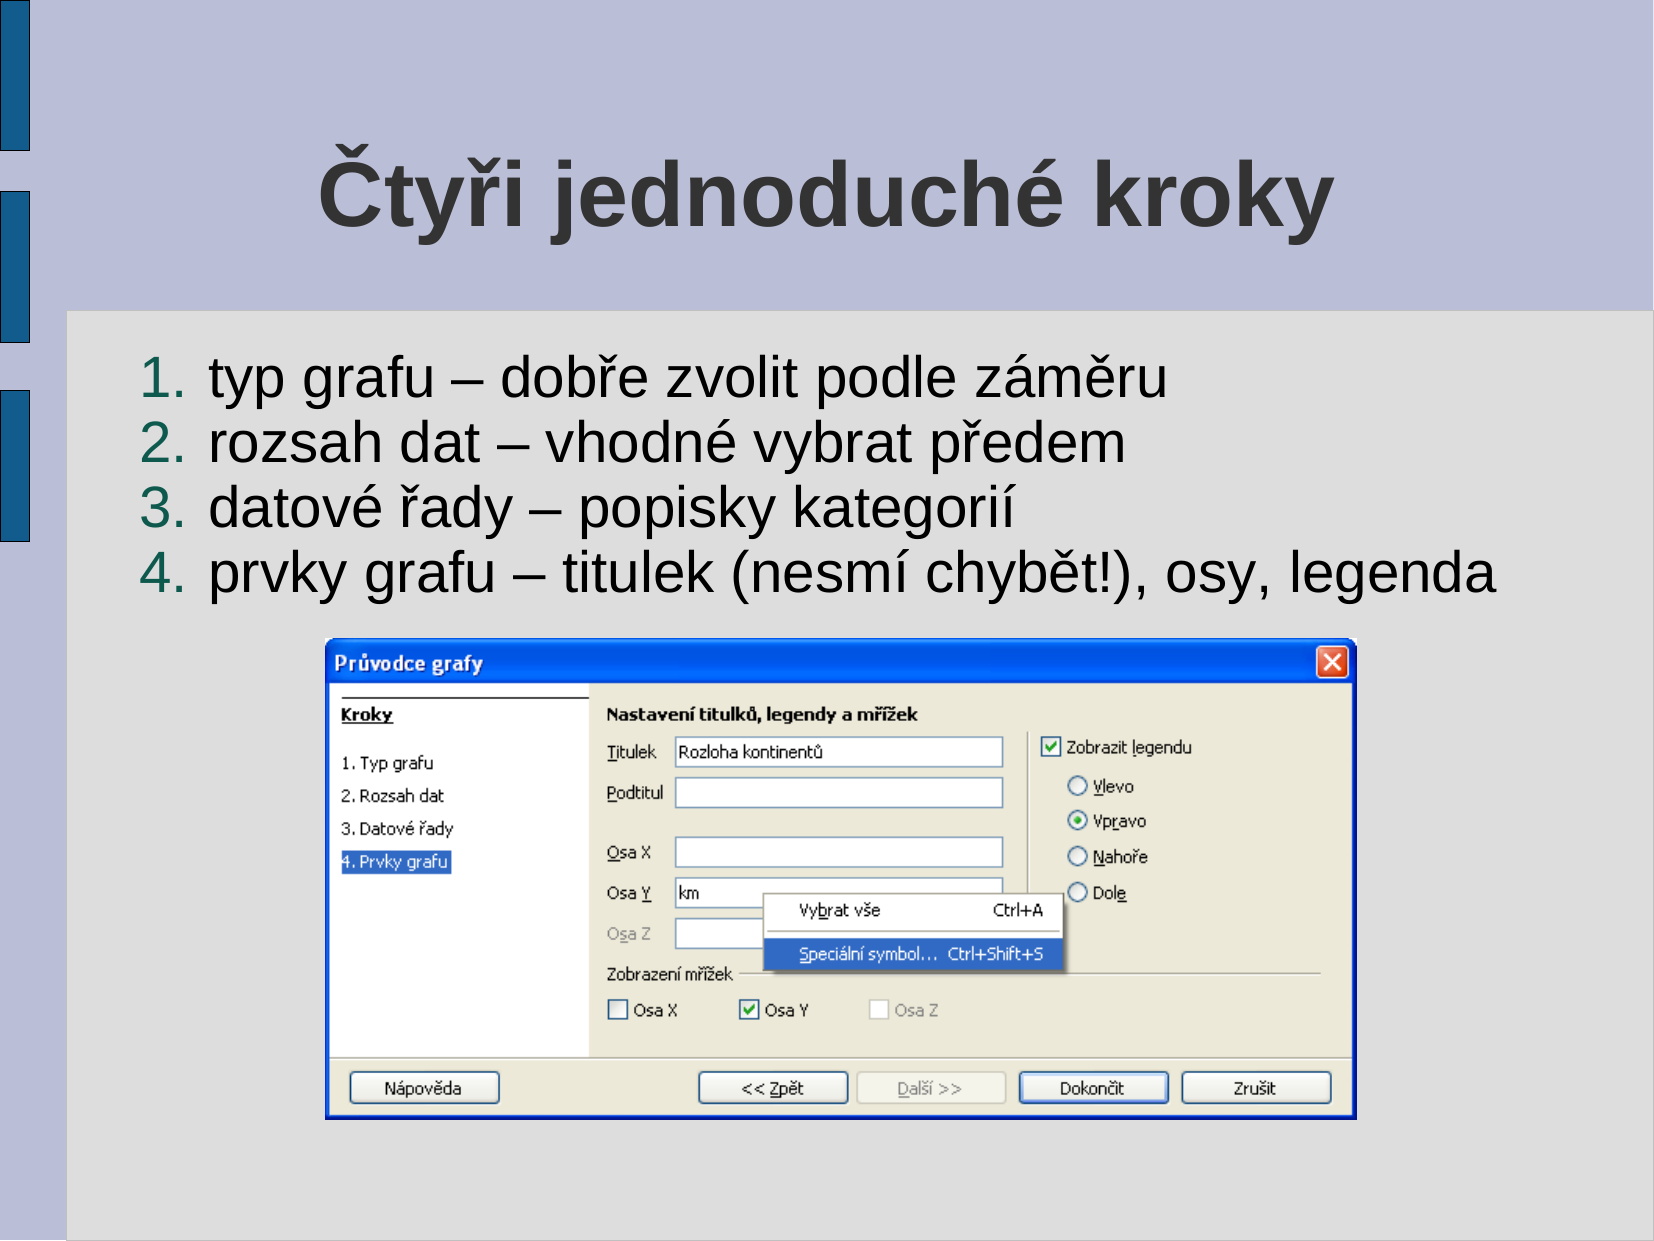

# Čtyři jednoduché kroky
 typ grafu – dobře zvolit podle záměru
 rozsah dat – vhodné vybrat předem
 datové řady – popisky kategorií
 prvky grafu – titulek (nesmí chybět!), osy, legenda